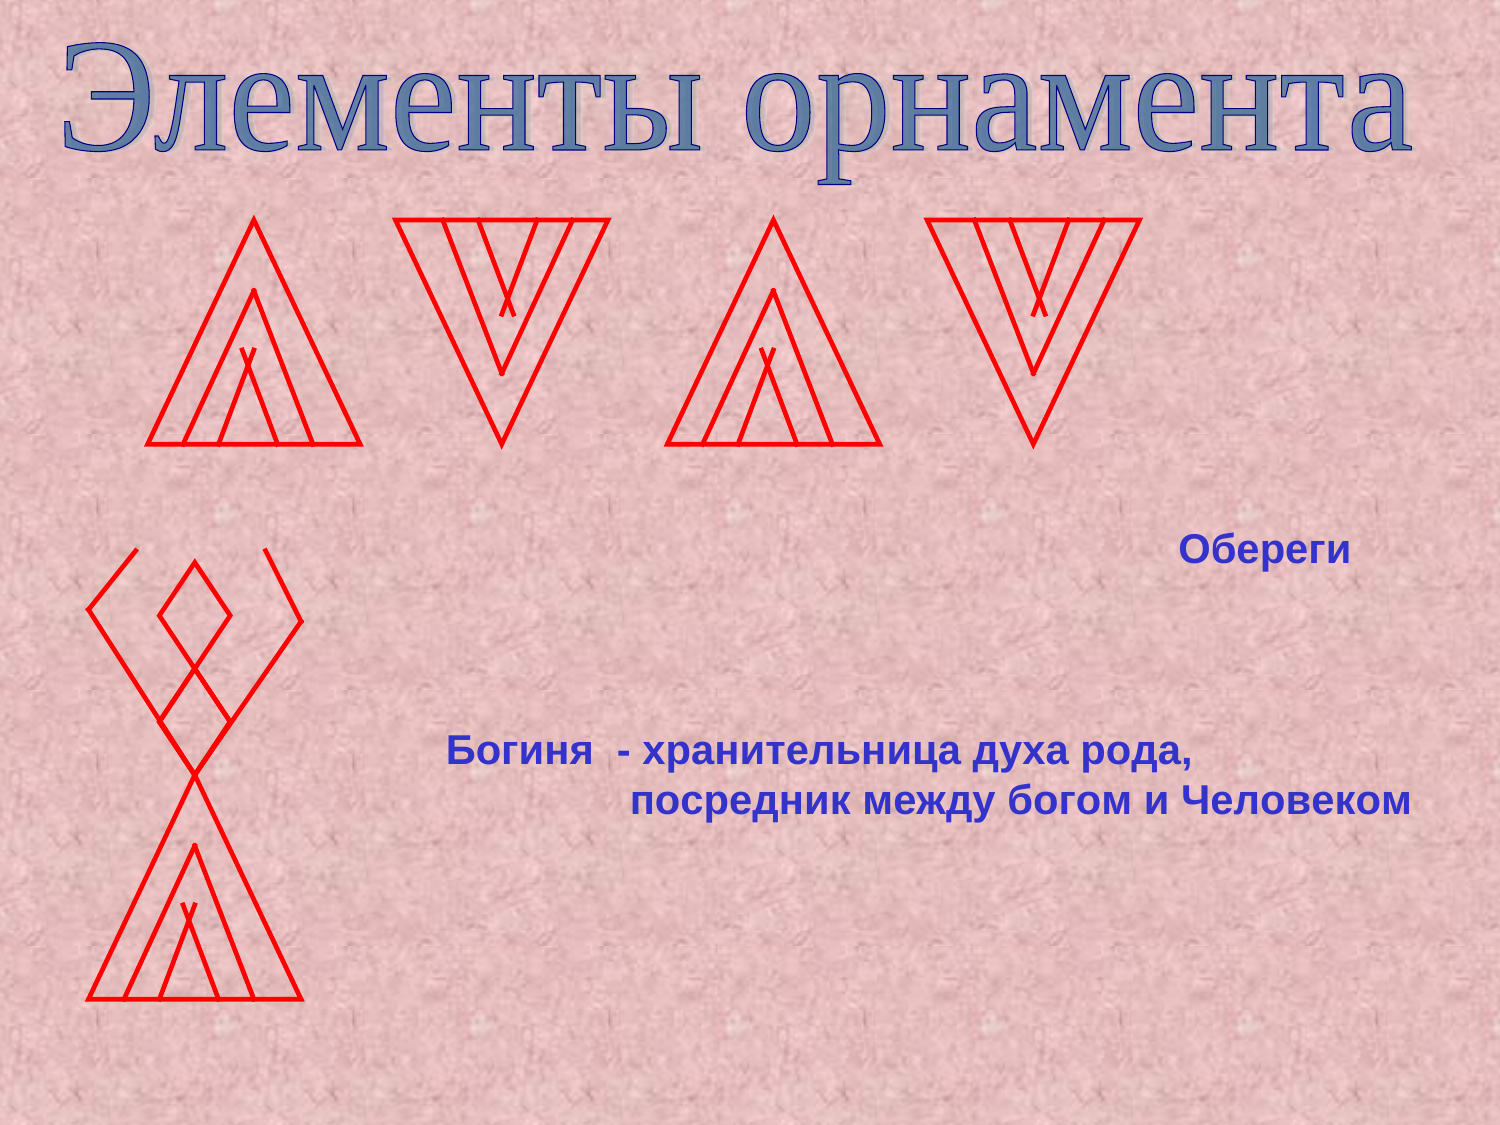

Элементы орнамента
Обереги
Богиня - хранительница духа рода,
 посредник между богом и Человеком